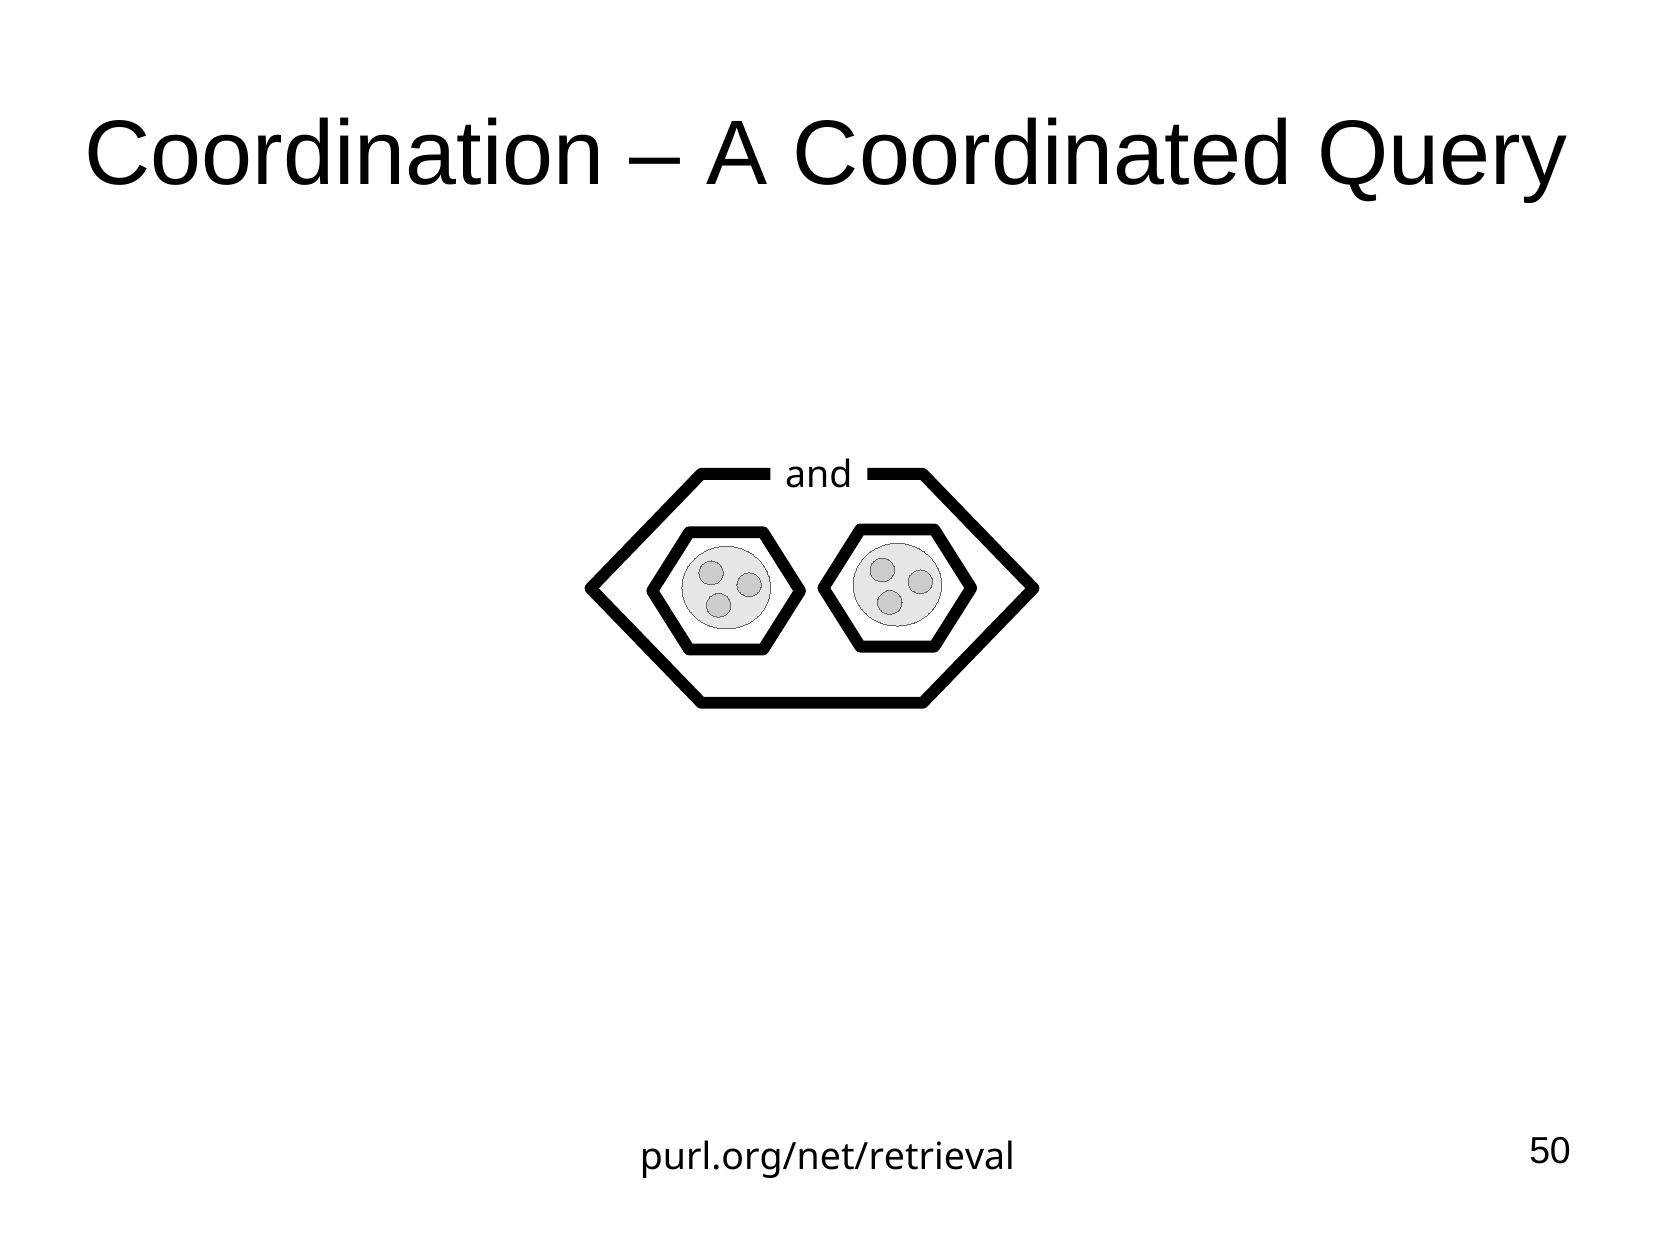

# Coordination – A Coordinated Query
and
purl.org/net/retrieval
50